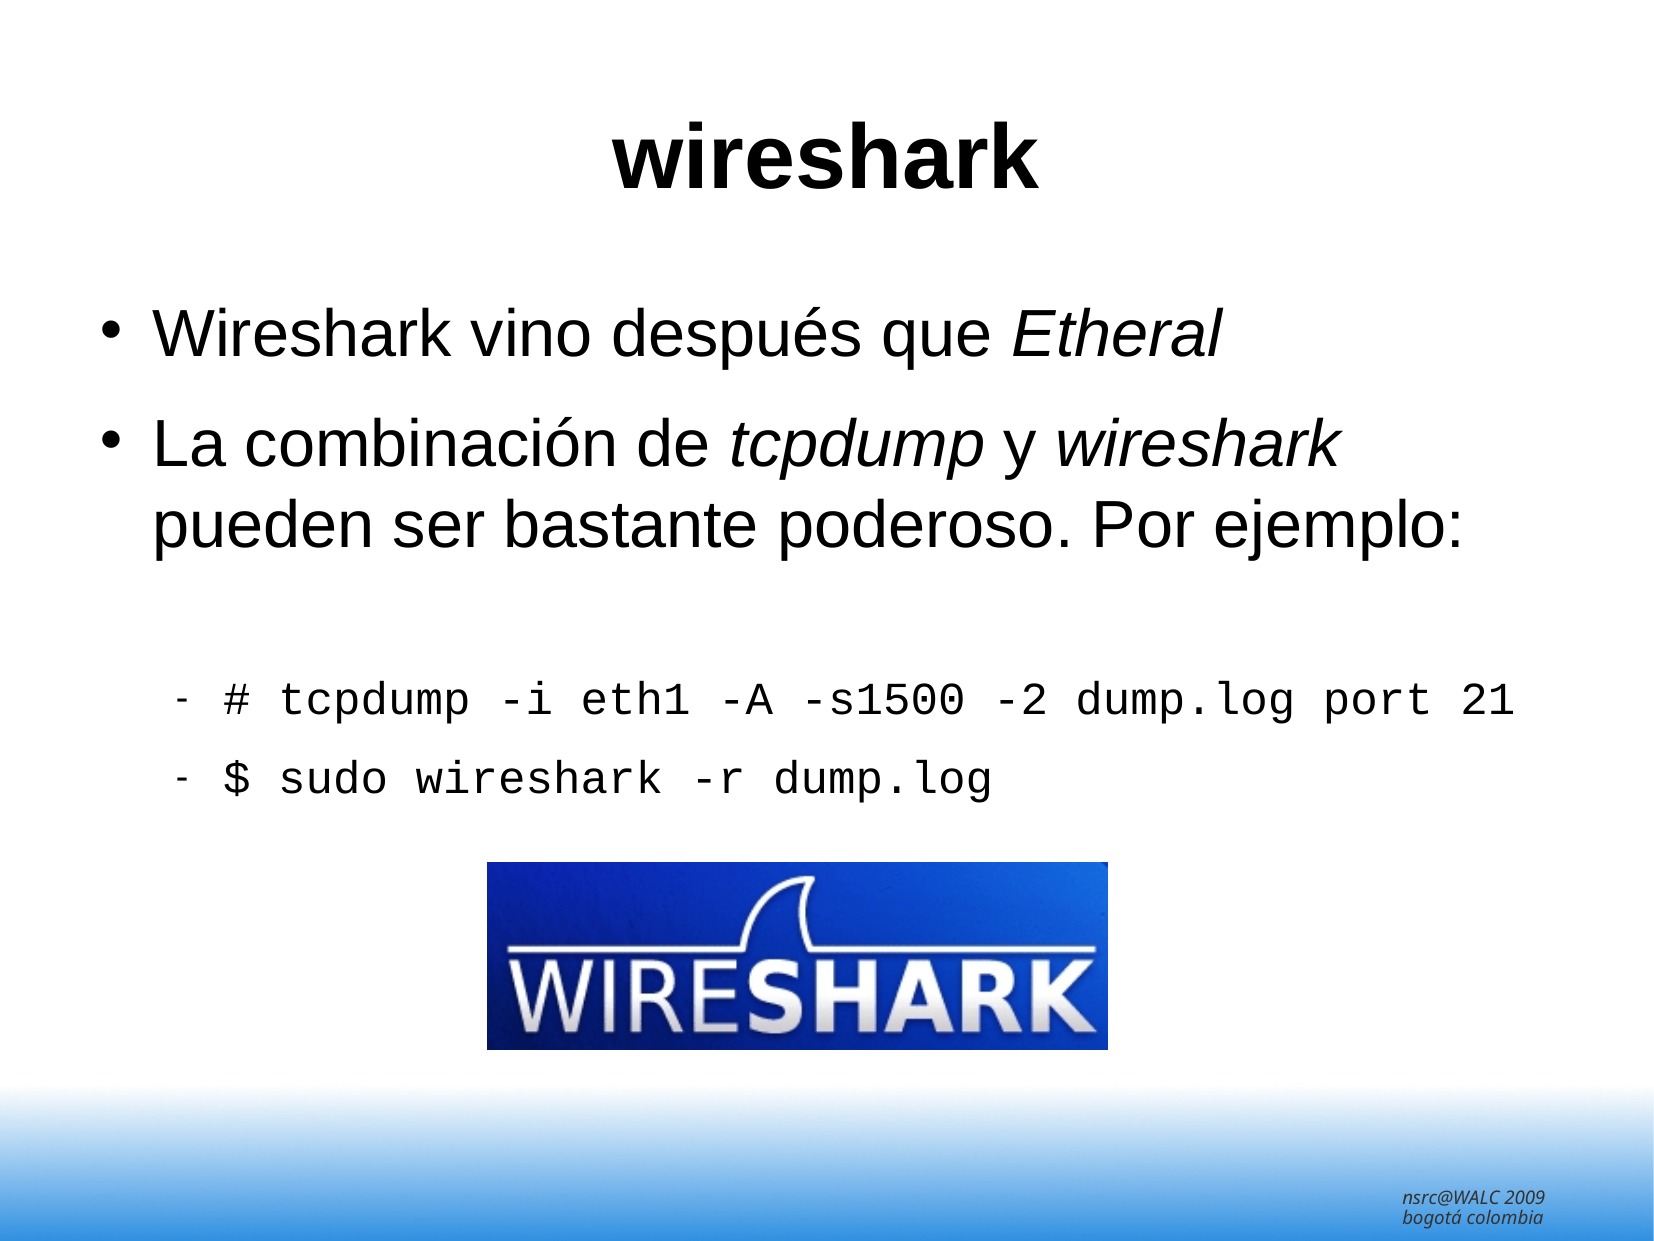

# wireshark
Wireshark vino después que Etheral
La combinación de tcpdump y wireshark pueden ser bastante poderoso. Por ejemplo:
# tcpdump -i eth1 -A -s1500 -2 dump.log port 21
$ sudo wireshark -r dump.log